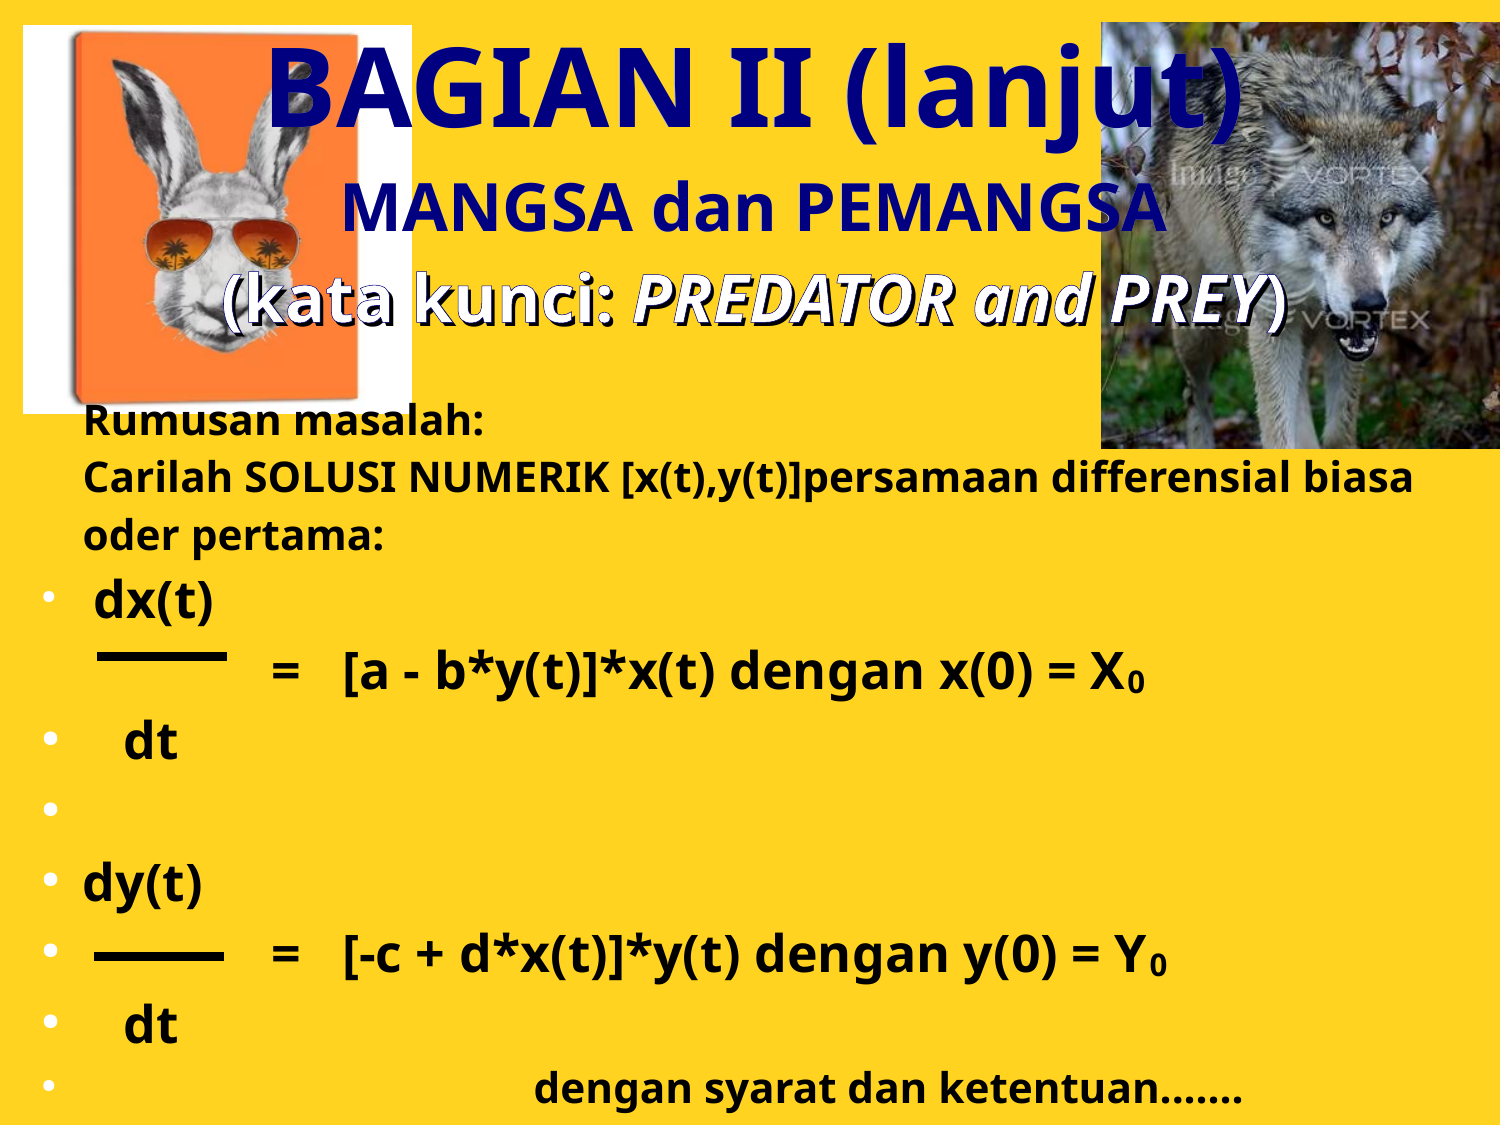

# BAGIAN II (lanjut) MANGSA dan PEMANGSA (kata kunci: PREDATOR and PREY)
Rumusan masalah:
Carilah SOLUSI NUMERIK [x(t),y(t)]persamaan differensial biasa oder pertama:
 dx(t)
 = [a - b*y(t)]*x(t) dengan x(0) = X0
 dt
dy(t)
 = [-c + d*x(t)]*y(t) dengan y(0) = Y0
 dt
 dengan syarat dan ketentuan.......